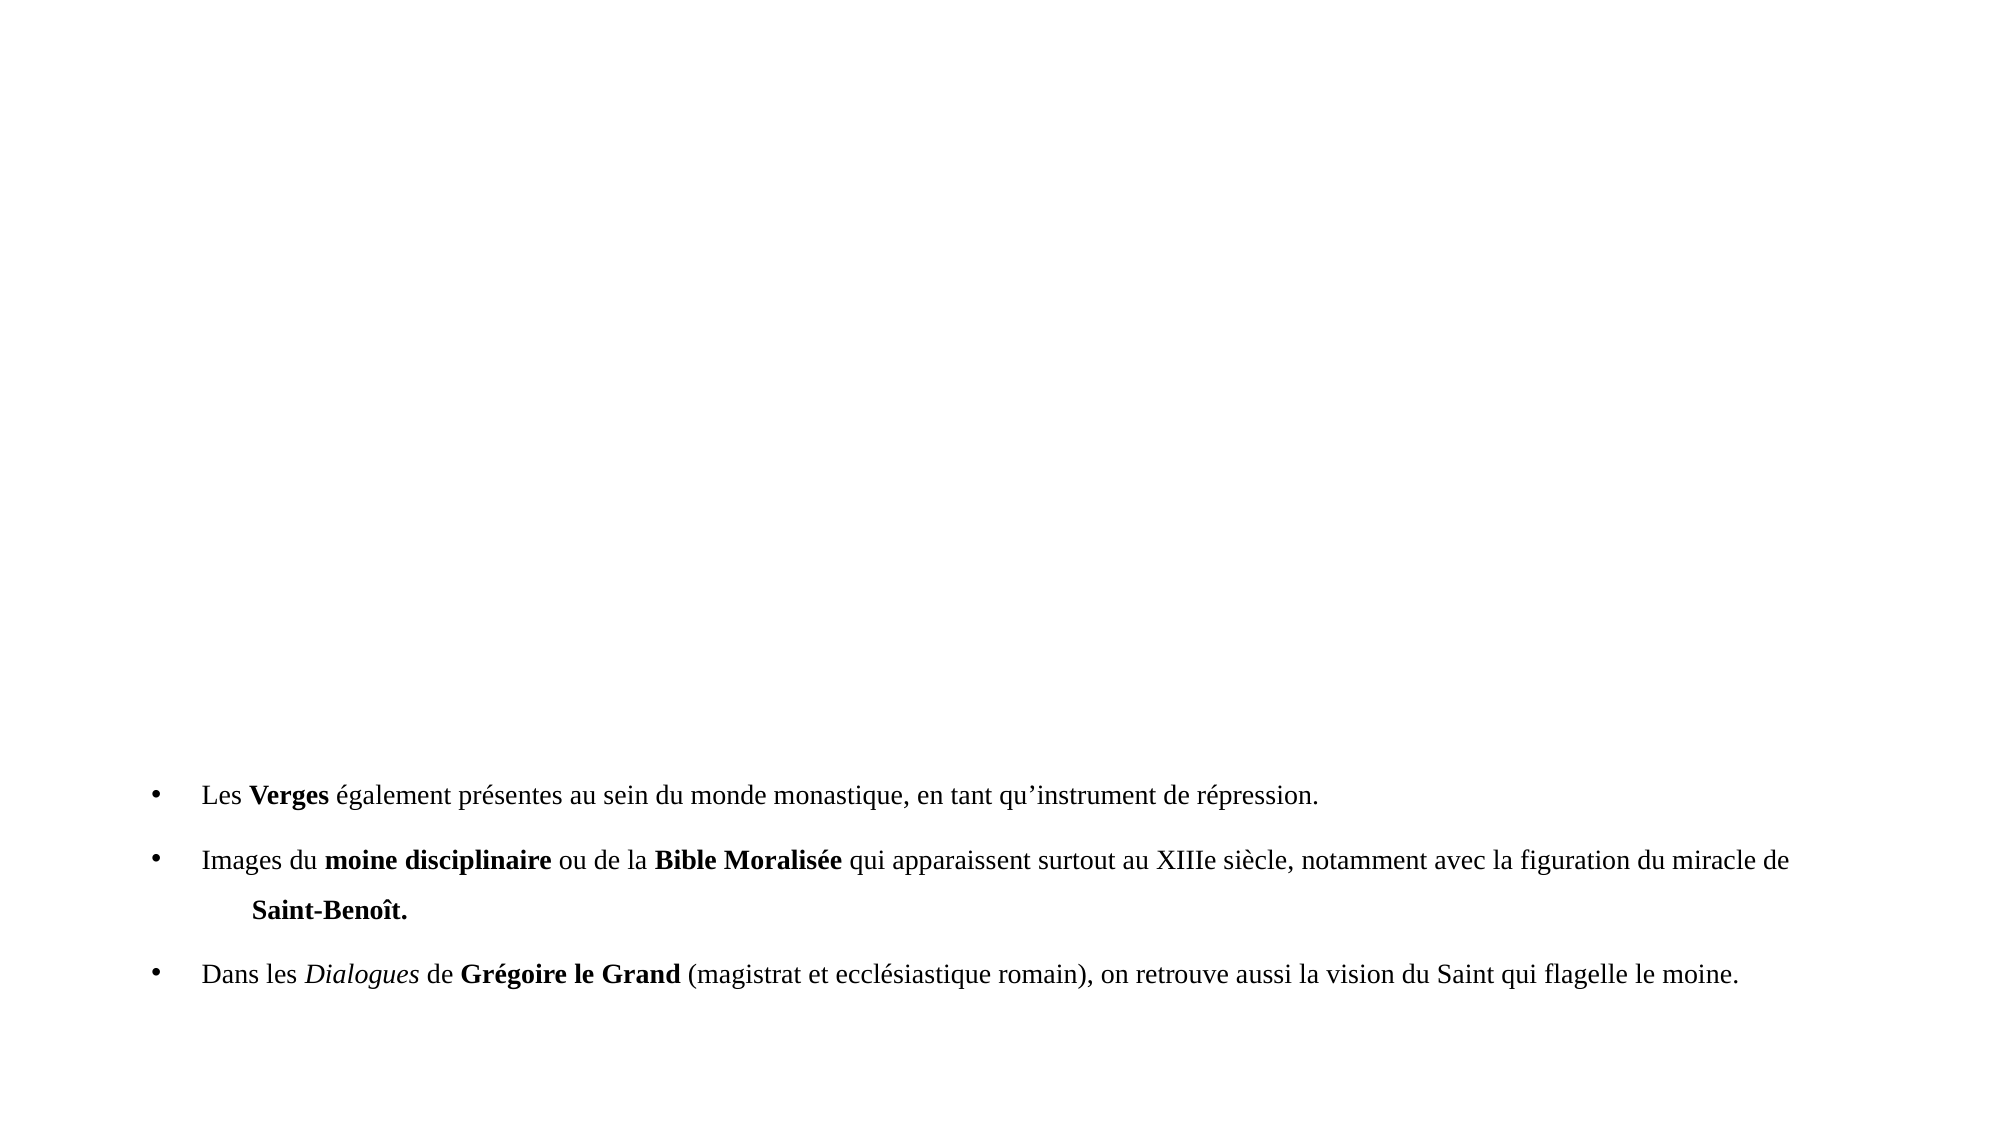

# Les Verges également présentes au sein du monde monastique, en tant qu’instrument de répression.
Images du moine disciplinaire ou de la Bible Moralisée qui apparaissent surtout au XIIIe siècle, notamment avec la figuration du miracle de Saint-Benoît.
Dans les Dialogues de Grégoire le Grand (magistrat et ecclésiastique romain), on retrouve aussi la vision du Saint qui flagelle le moine.